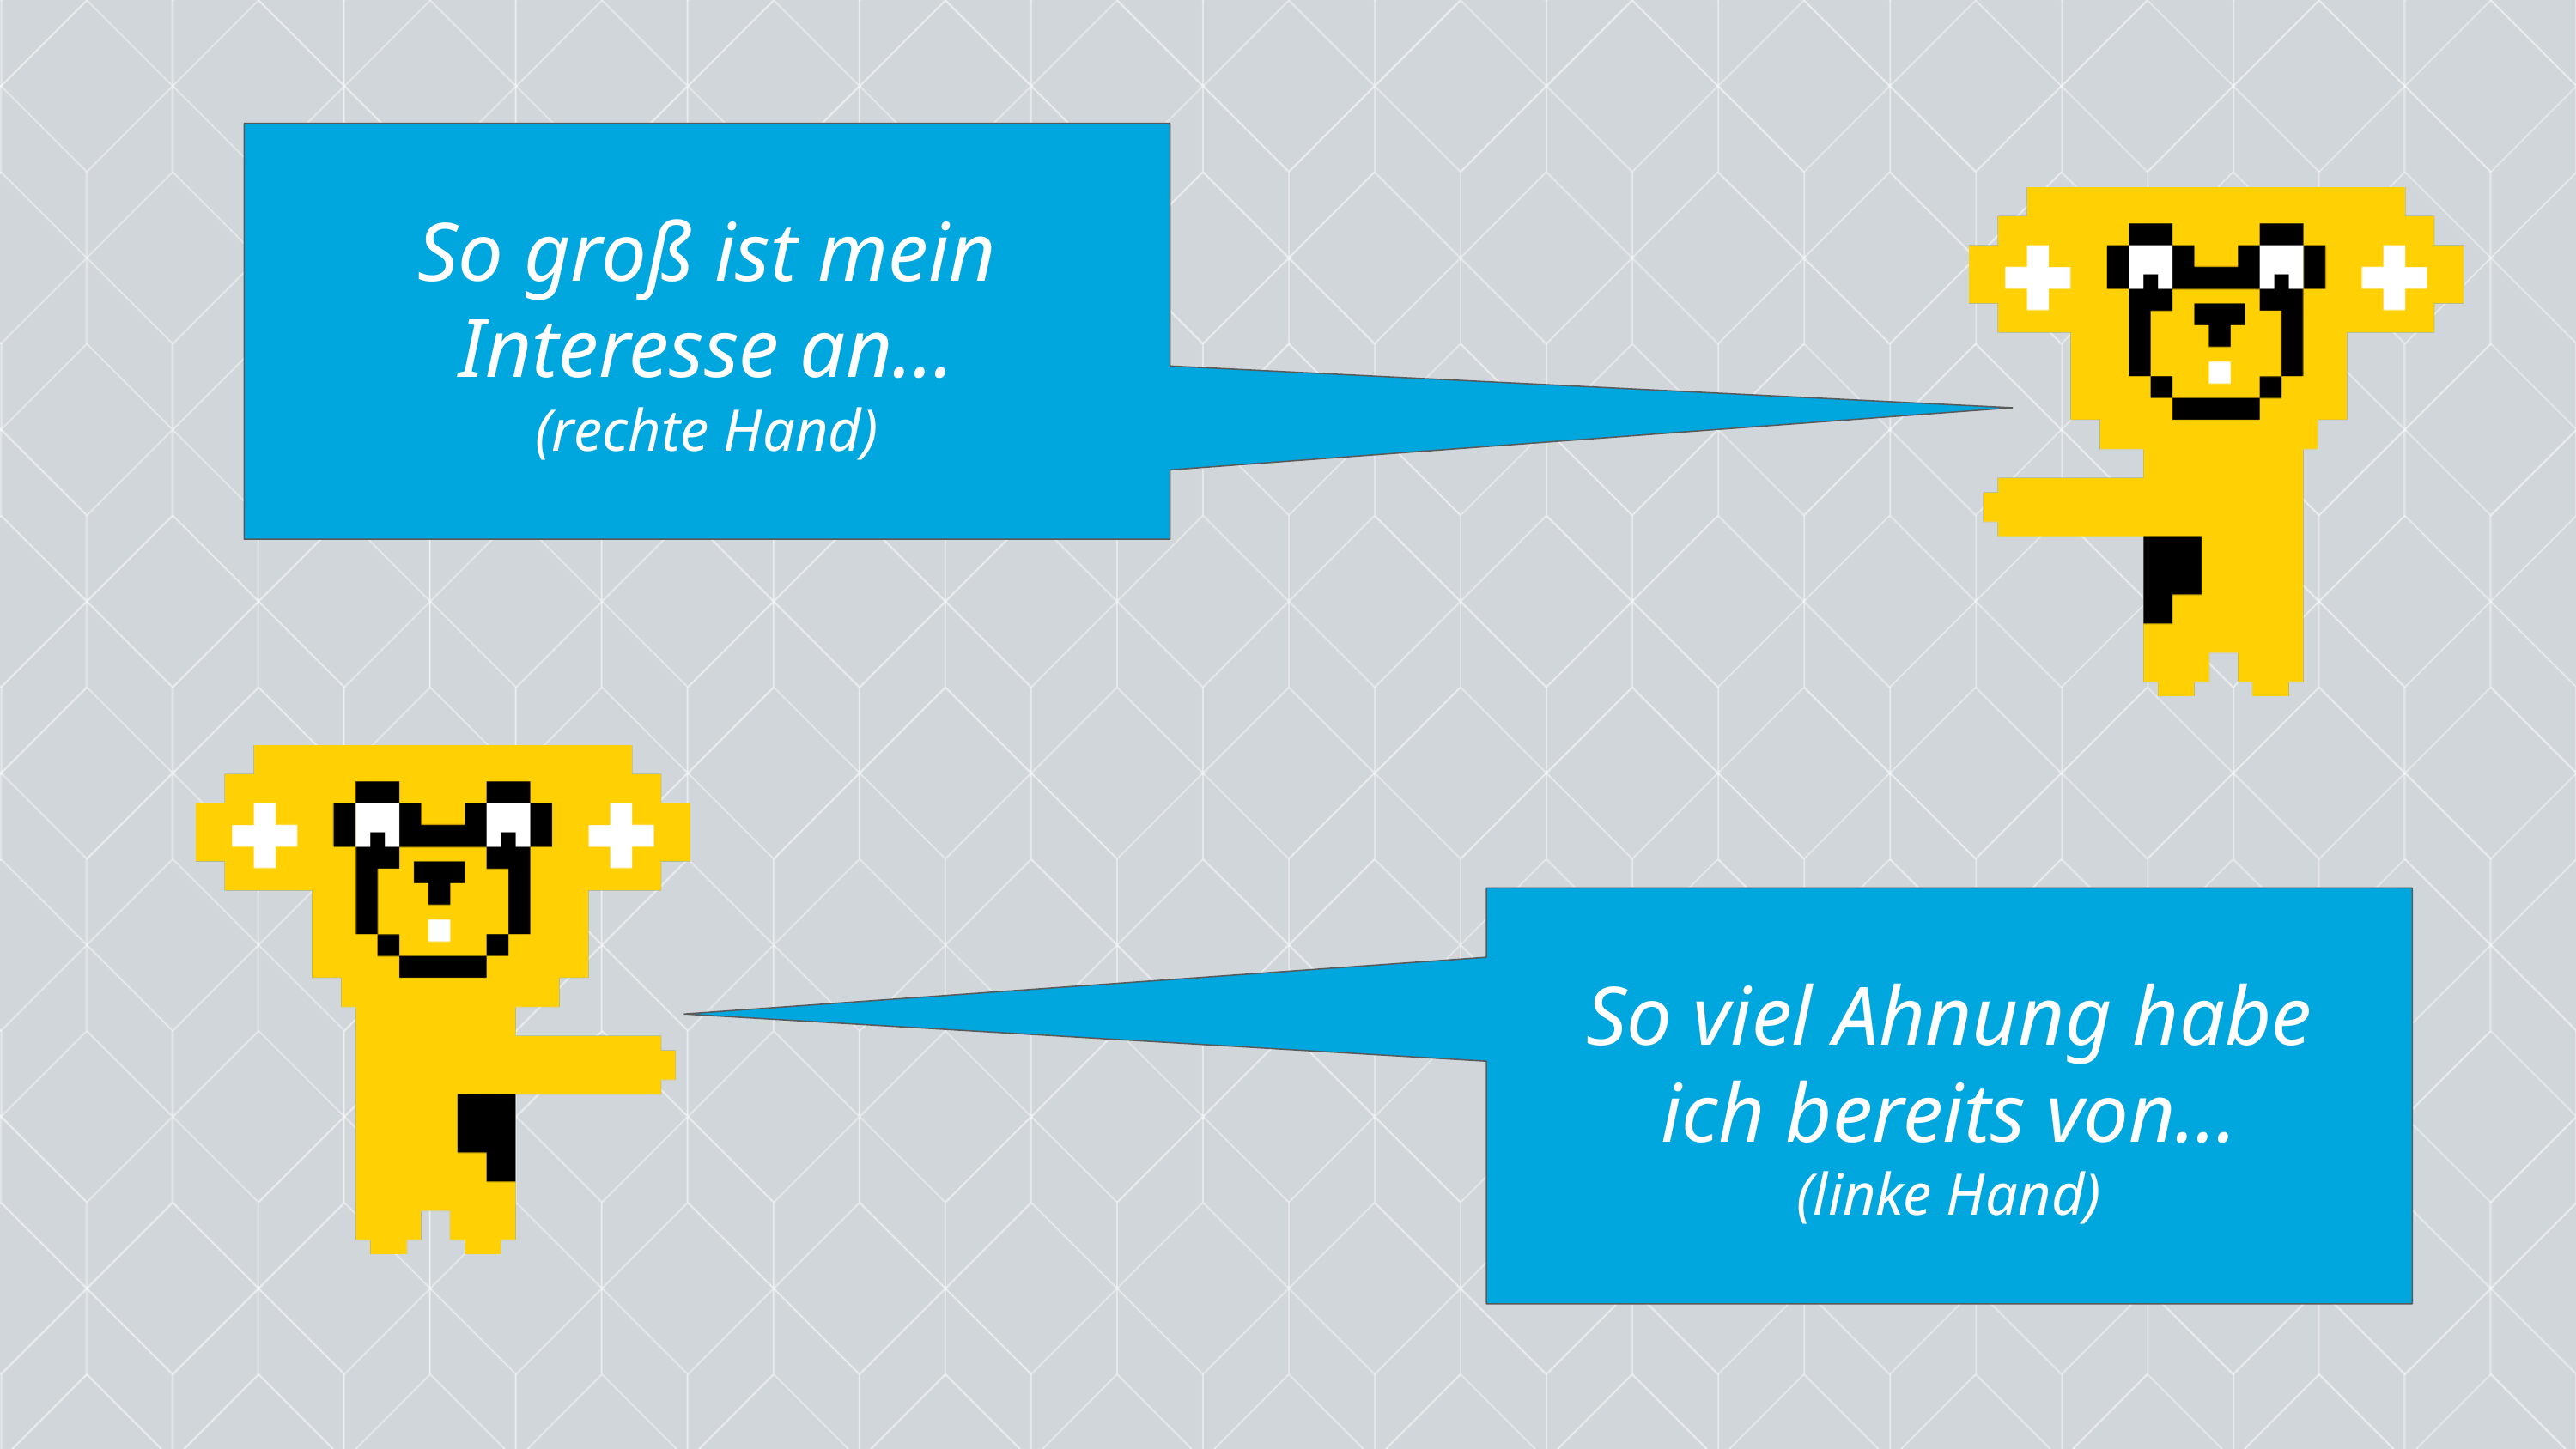

So groß ist mein Interesse an…
(rechte Hand)
So viel Ahnung habe
ich bereits von…
(linke Hand)